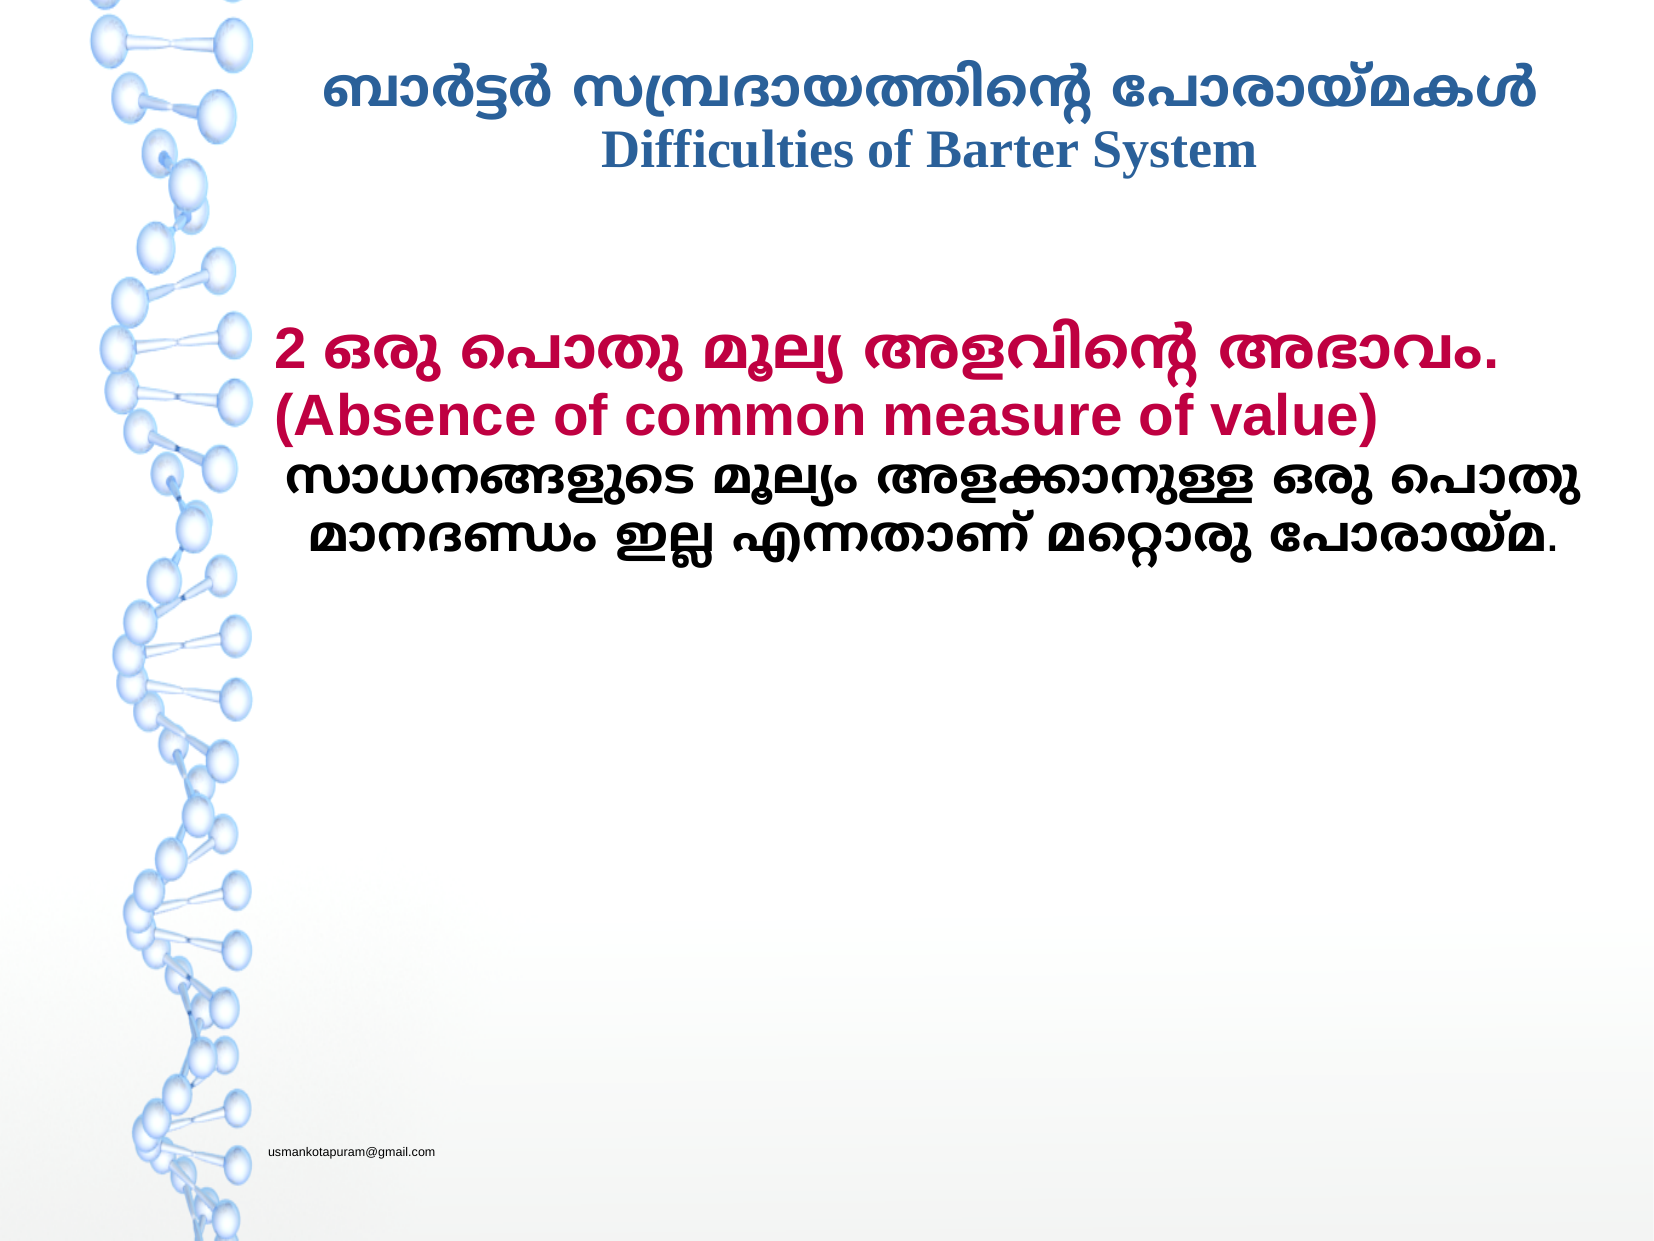

# ബാർട്ടർ സമ്പ്രദായത്തിന്റെ പോരായ്മകൾ Difficulties of Barter System
2 ഒരു പൊതു മൂല്യ അളവിന്റെ അഭാവം.
(Absence of common measure of value)
സാധനങ്ങളുടെ മൂല്യം അളക്കാനുള്ള ഒരു പൊതു മാനദണ്ഡം ഇല്ല എന്നതാണ് മറ്റൊരു പോരായ്മ.